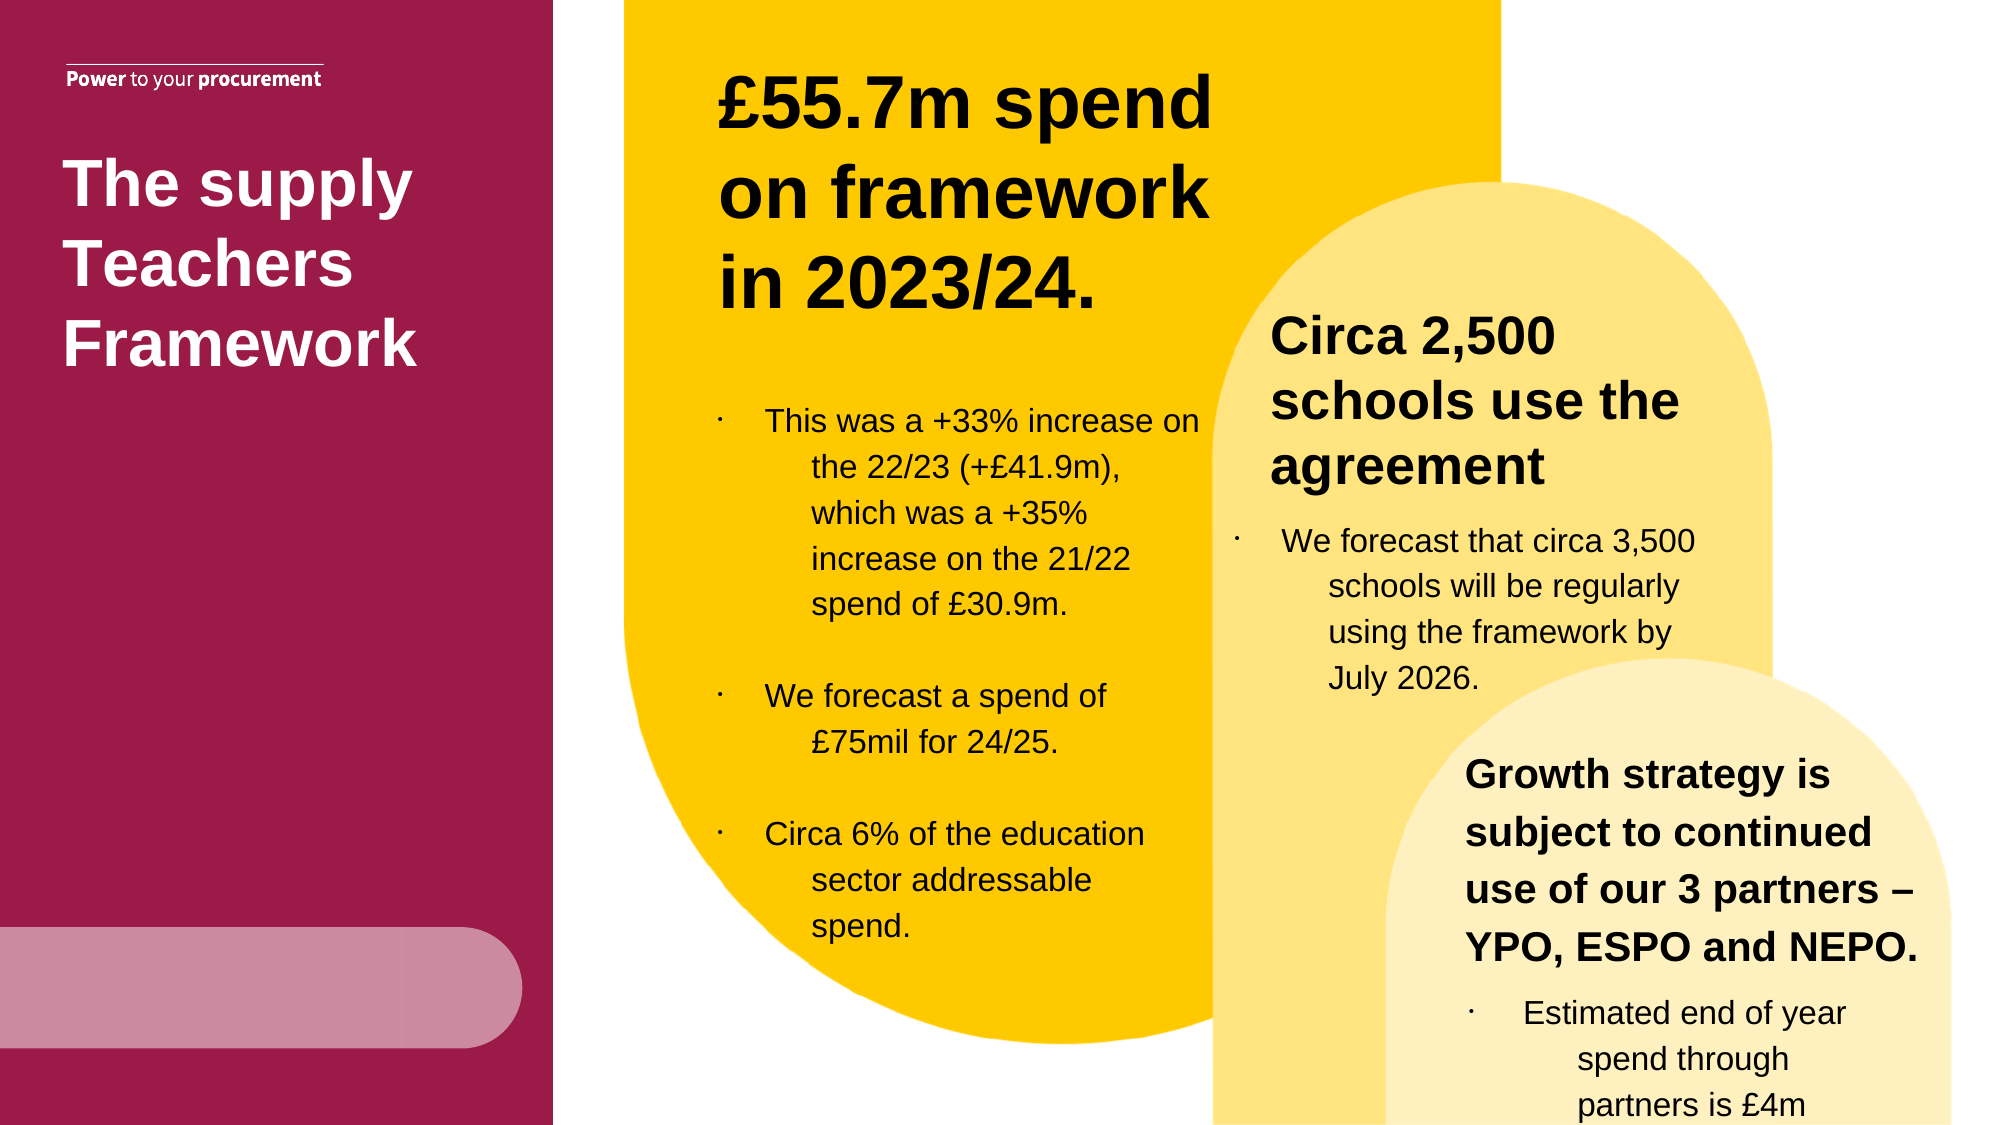

£55.7m spend on framework in 2023/24.
# The supply Teachers Framework
Circa 2,500 schools use the agreement
This was a +33% increase on the 22/23 (+£41.9m), which was a +35% increase on the 21/22 spend of £30.9m.
We forecast a spend of £75mil for 24/25.
Circa 6% of the education sector addressable spend.
We forecast that circa 3,500 schools will be regularly using the framework by July 2026.
Growth strategy is subject to continued use of our 3 partners – YPO, ESPO and NEPO.
Estimated end of year spend through partners is £4m